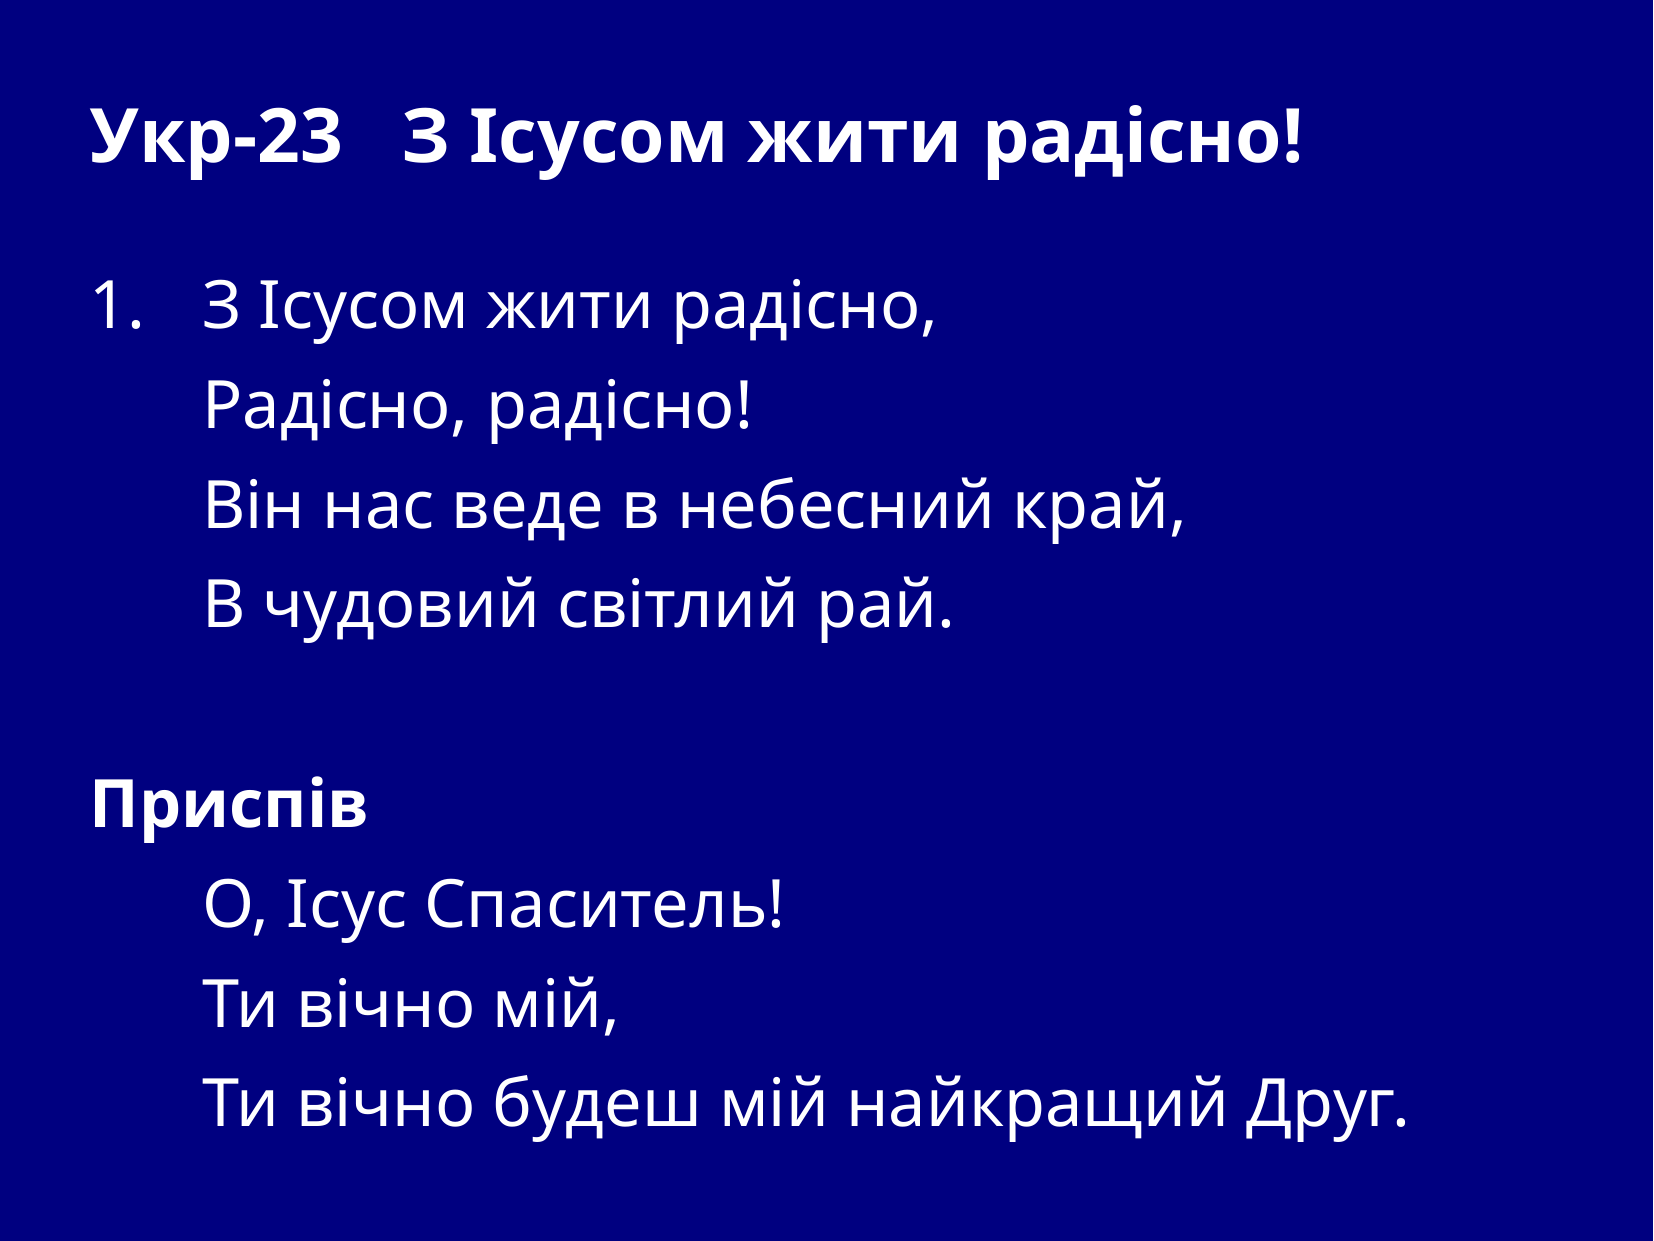

Укр-23 З Ісусом жити радісно!
1.	З Ісусом жити радісно,
	Радісно, радісно!
	Він нас веде в небесний край,
	В чудовий світлий рай.
Приспів
	О, Ісус Спаситель!
	Ти вічно мій,
	Ти вічно будеш мій найкращий Друг.